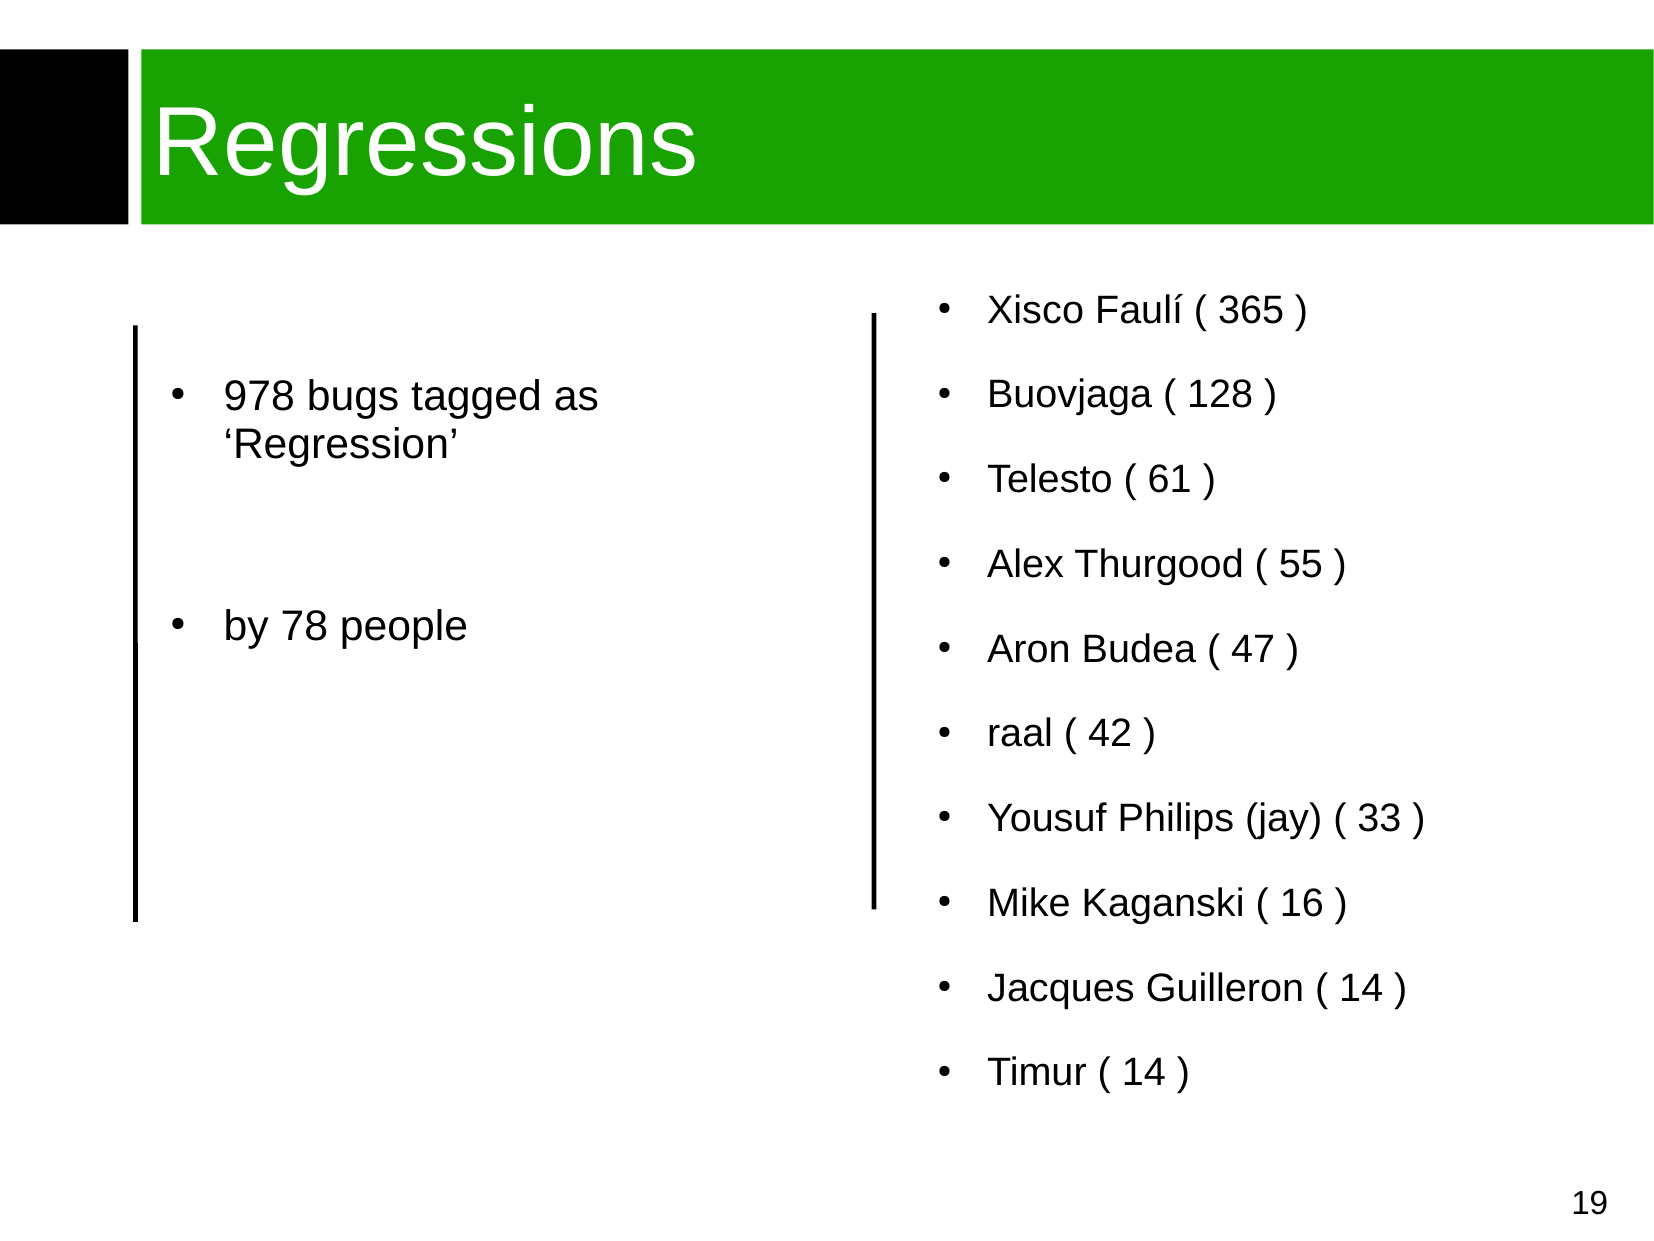

# Regressions
978 bugs tagged as ‘Regression’
by 78 people
Xisco Faulí ( 365 )
Buovjaga ( 128 )
Telesto ( 61 )
Alex Thurgood ( 55 )
Aron Budea ( 47 )
raal ( 42 )
Yousuf Philips (jay) ( 33 )
Mike Kaganski ( 16 )
Jacques Guilleron ( 14 )
Timur ( 14 )